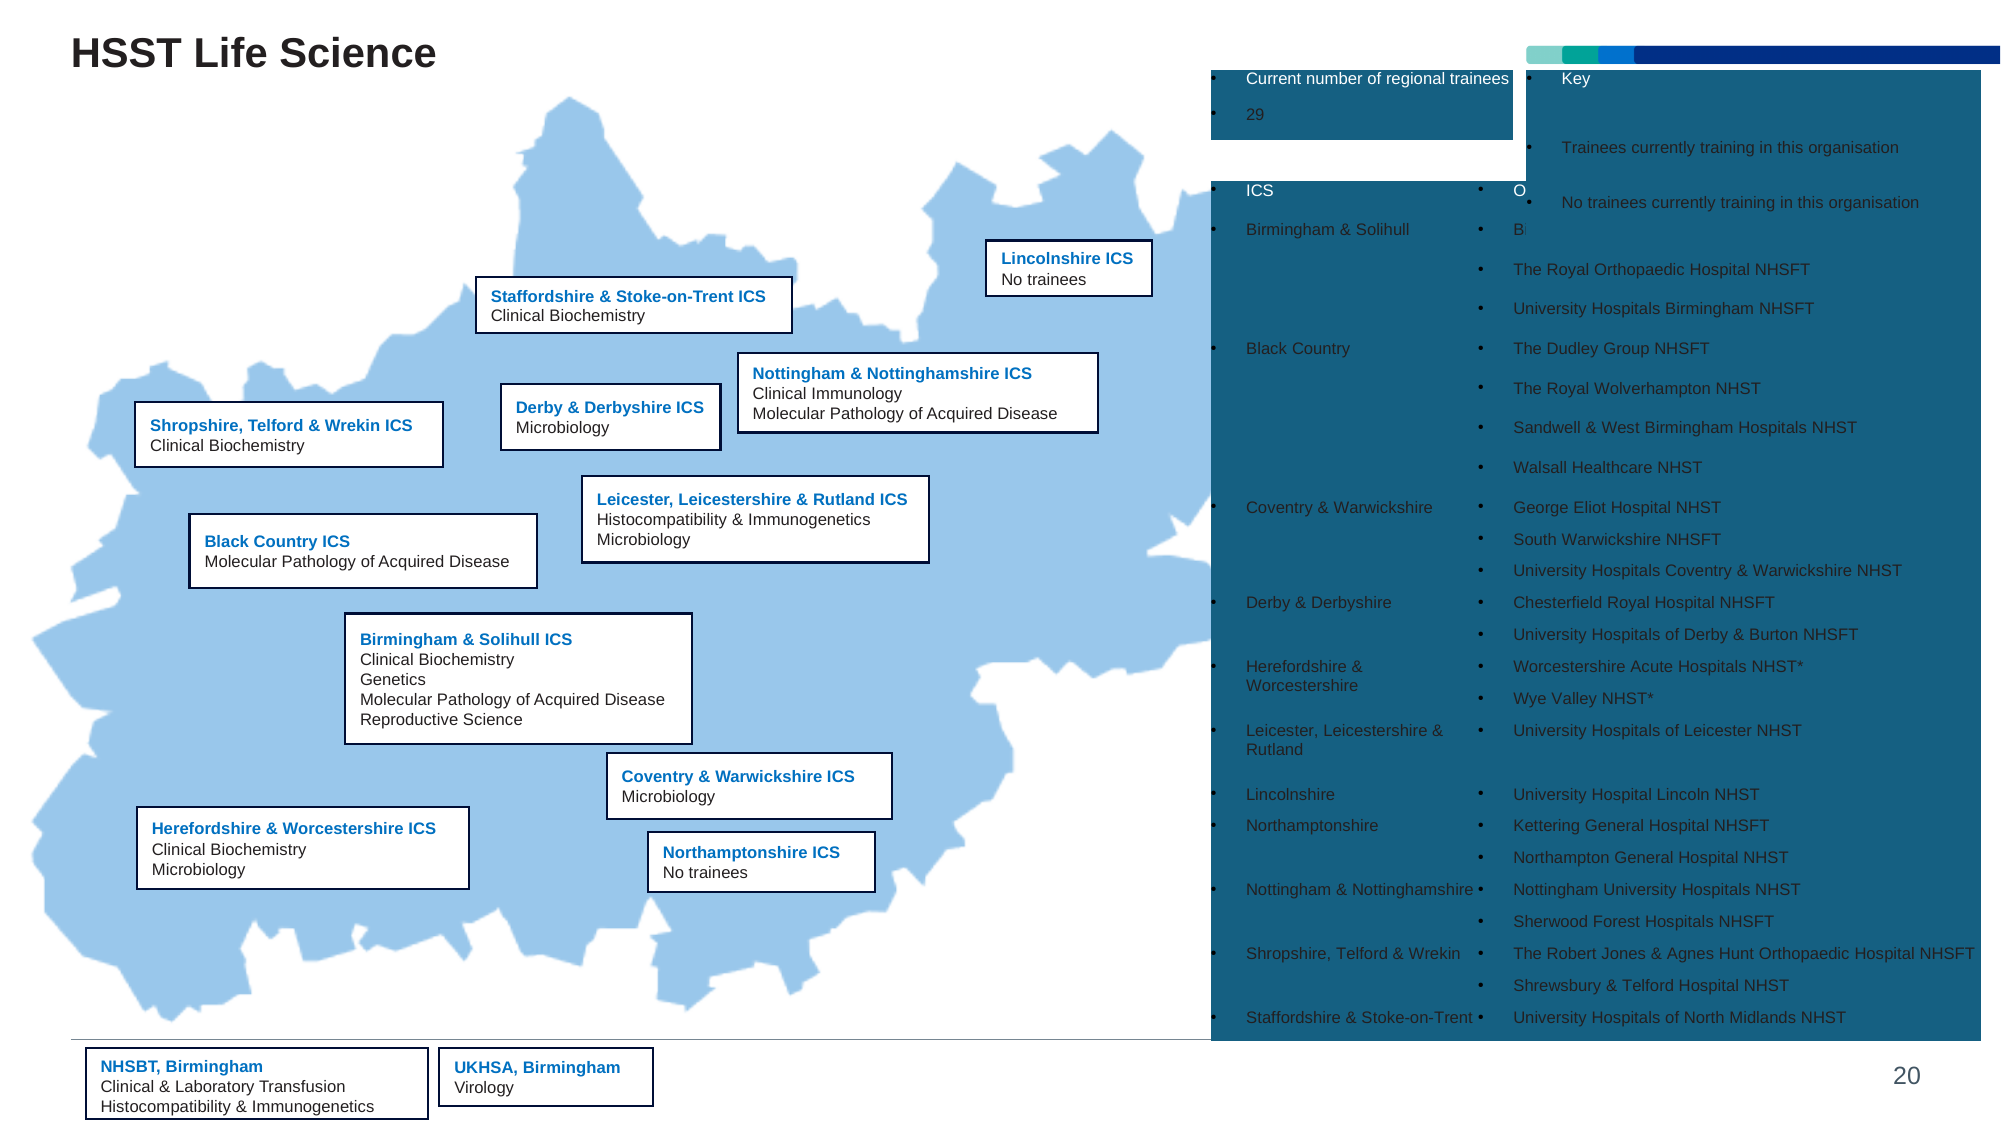

# HSST Life Science
| Current number of regional trainees |
| --- |
| 29 |
| Key | |
| --- | --- |
| Trainees currently training in this organisation | |
| No trainees currently training in this organisation | |
| ICS | Organisation |
| --- | --- |
| Birmingham & Solihull | Birmingham Women’s & Children’s NHSFT |
| | The Royal Orthopaedic Hospital NHSFT |
| | University Hospitals Birmingham NHSFT |
| Black Country | The Dudley Group NHSFT |
| | The Royal Wolverhampton NHST |
| | Sandwell & West Birmingham Hospitals NHST |
| | Walsall Healthcare NHST |
| Coventry & Warwickshire | George Eliot Hospital NHST |
| | South Warwickshire NHSFT |
| | University Hospitals Coventry & Warwickshire NHST |
| Derby & Derbyshire | Chesterfield Royal Hospital NHSFT |
| | University Hospitals of Derby & Burton NHSFT |
| Herefordshire & Worcestershire | Worcestershire Acute Hospitals NHST\* |
| | Wye Valley NHST\* |
| Leicester, Leicestershire & Rutland | University Hospitals of Leicester NHST |
| Lincolnshire | University Hospital Lincoln NHST |
| Northamptonshire | Kettering General Hospital NHSFT |
| | Northampton General Hospital NHST |
| Nottingham & Nottinghamshire | Nottingham University Hospitals NHST |
| | Sherwood Forest Hospitals NHSFT |
| Shropshire, Telford & Wrekin | The Robert Jones & Agnes Hunt Orthopaedic Hospital NHSFT |
| | Shrewsbury & Telford Hospital NHST |
| Staffordshire & Stoke-on-Trent | University Hospitals of North Midlands NHST |
Lincolnshire ICS
No trainees
Staffordshire & Stoke-on-Trent ICS
Clinical Biochemistry
Nottingham & Nottinghamshire ICS
Clinical Immunology
Molecular Pathology of Acquired Disease
Derby & Derbyshire ICS
Microbiology
Shropshire, Telford & Wrekin ICS
Clinical Biochemistry
Leicester, Leicestershire & Rutland ICS
Histocompatibility & Immunogenetics
Microbiology
Black Country ICS
Molecular Pathology of Acquired Disease
Birmingham & Solihull ICS
Clinical Biochemistry
Genetics
Molecular Pathology of Acquired Disease
Reproductive Science
Coventry & Warwickshire ICS
Microbiology
Herefordshire & Worcestershire ICS
Clinical Biochemistry
Microbiology
Northamptonshire ICS
No trainees
UKHSA, Birmingham
Virology
NHSBT, Birmingham
Clinical & Laboratory Transfusion
Histocompatibility & Immunogenetics